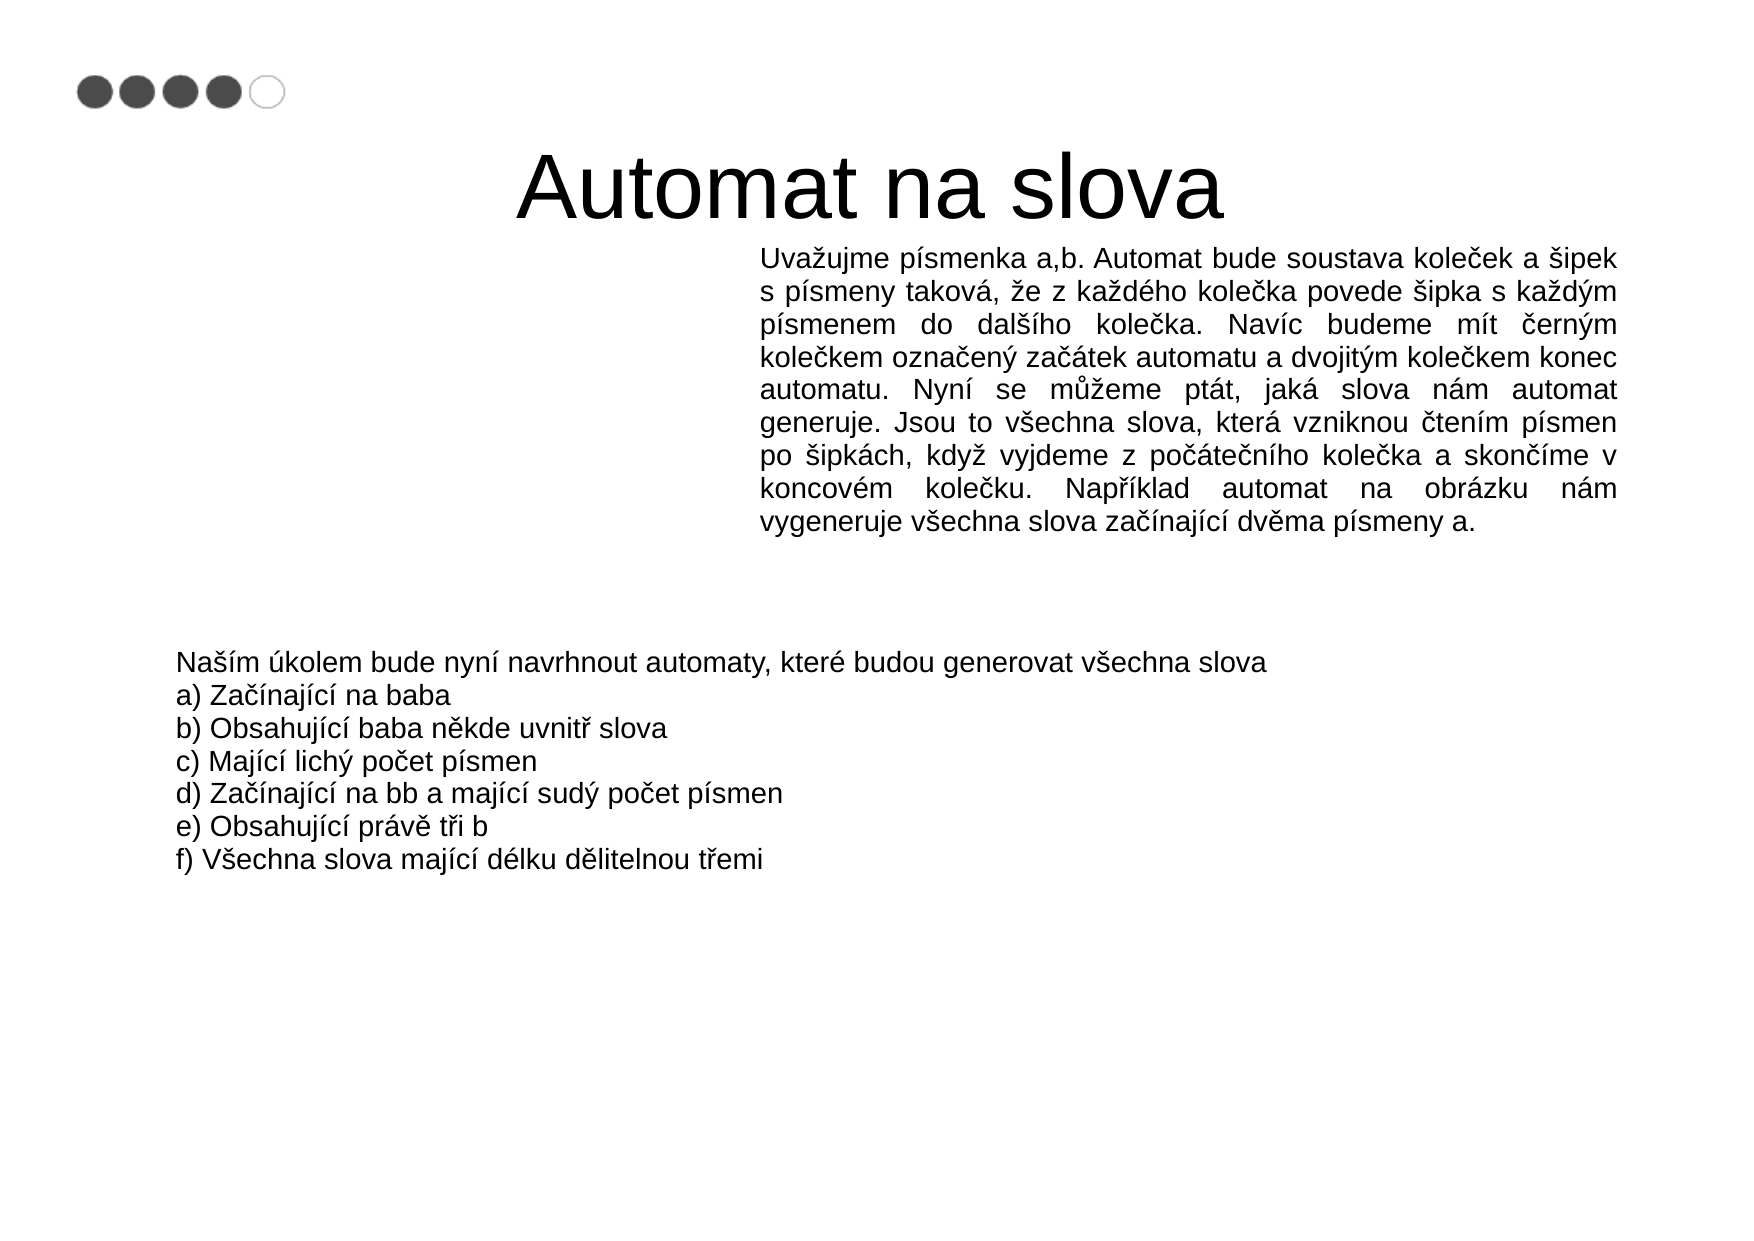

# Automat na slova
Uvažujme písmenka a,b. Automat bude soustava koleček a šipek s písmeny taková, že z každého kolečka povede šipka s každým písmenem do dalšího kolečka. Navíc budeme mít černým kolečkem označený začátek automatu a dvojitým kolečkem konec automatu. Nyní se můžeme ptát, jaká slova nám automat generuje. Jsou to všechna slova, která vzniknou čtením písmen po šipkách, když vyjdeme z počátečního kolečka a skončíme v koncovém kolečku. Například automat na obrázku nám vygeneruje všechna slova začínající dvěma písmeny a.
Naším úkolem bude nyní navrhnout automaty, které budou generovat všechna slova
a) Začínající na baba
b) Obsahující baba někde uvnitř slova
c) Mající lichý počet písmen
d) Začínající na bb a mající sudý počet písmen
e) Obsahující právě tři b
f) Všechna slova mající délku dělitelnou třemi